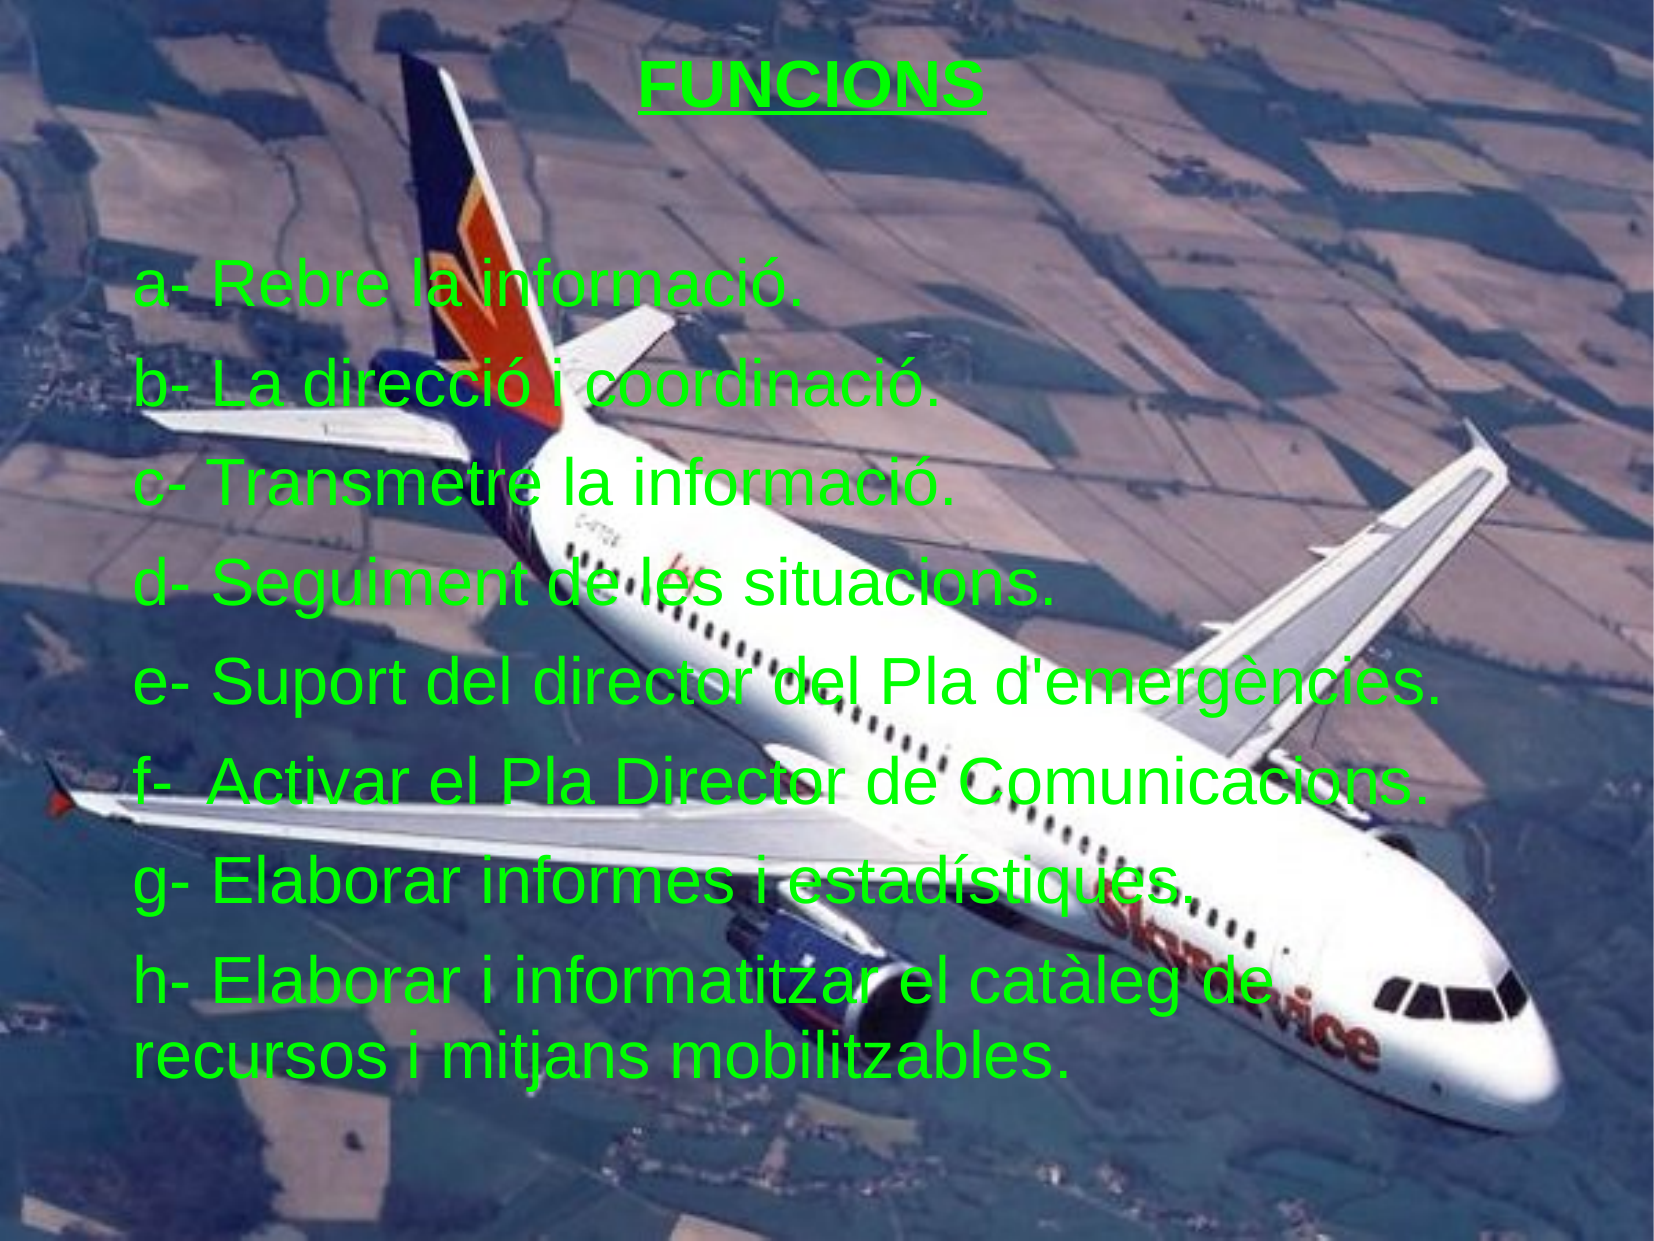

FUNCIONS
a- Rebre la informació.
b- La direcció i coordinació.
c- Transmetre la informació.
d- Seguiment de les situacions.
e- Suport del director del Pla d'emergències.
f- Activar el Pla Director de Comunicacions.
g- Elaborar informes i estadístiques.
h- Elaborar i informatitzar el catàleg de recursos i mitjans mobilitzables.